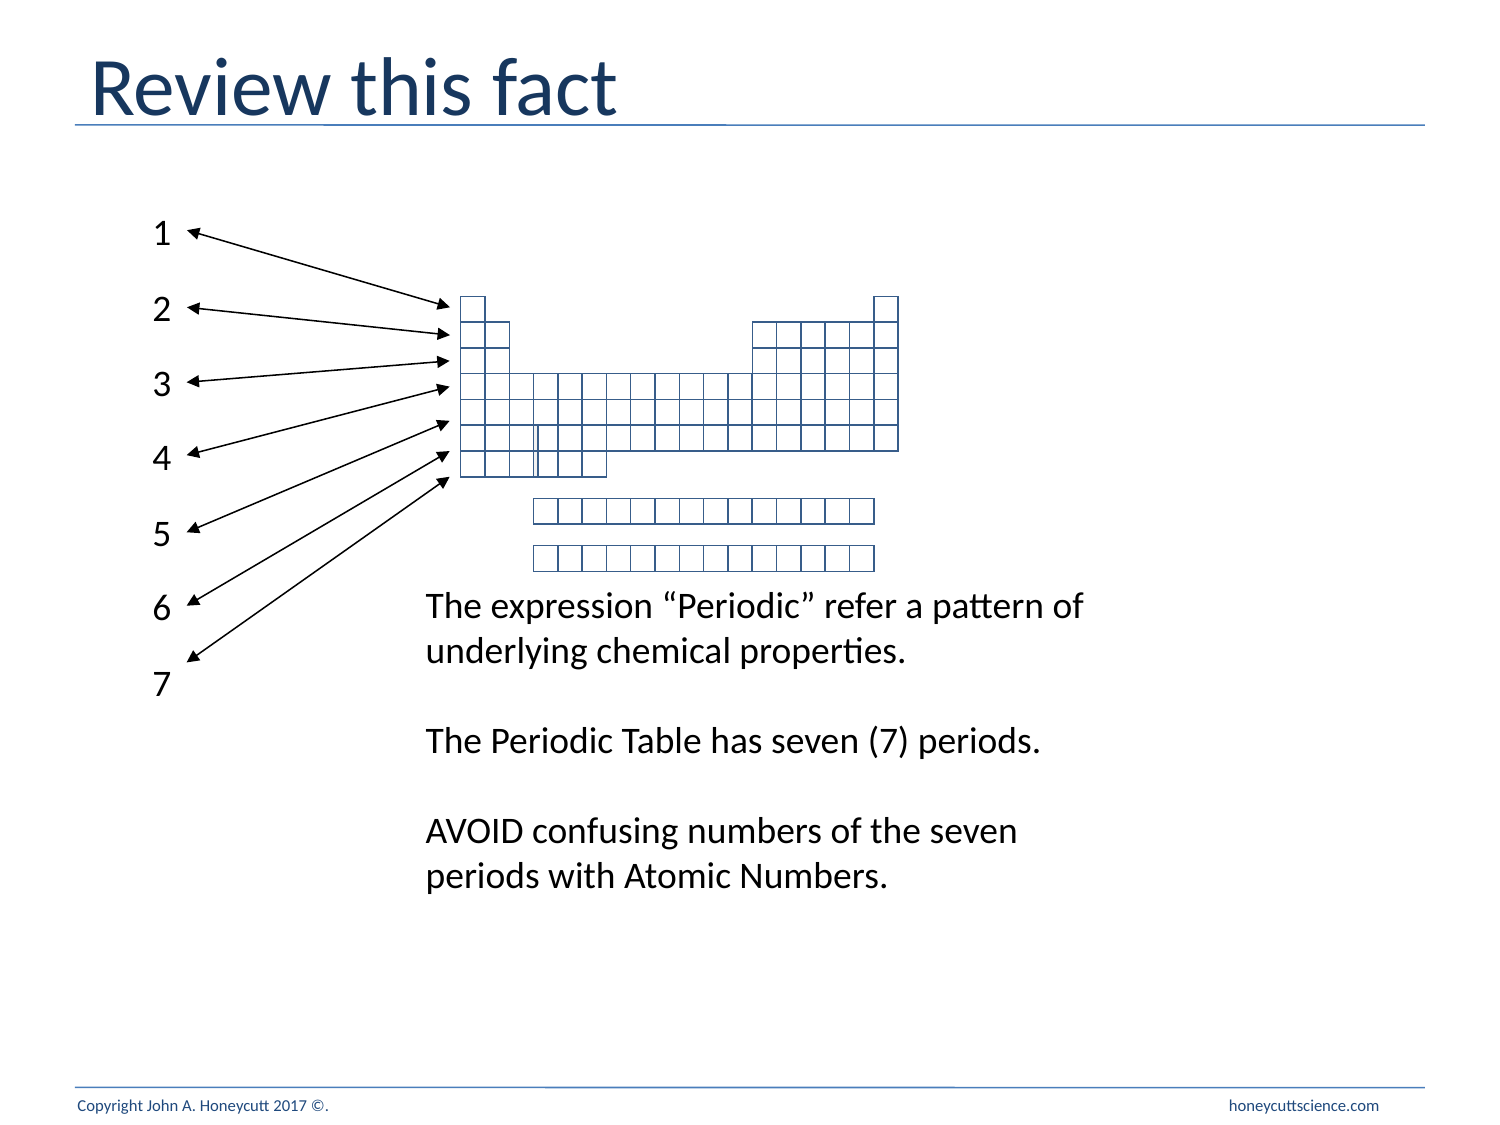

# Review this fact
1
2
3
4
5
The expression “Periodic” refer a pattern of underlying chemical properties.
The Periodic Table has seven (7) periods.
AVOID confusing numbers of the seven periods with Atomic Numbers.
6
7